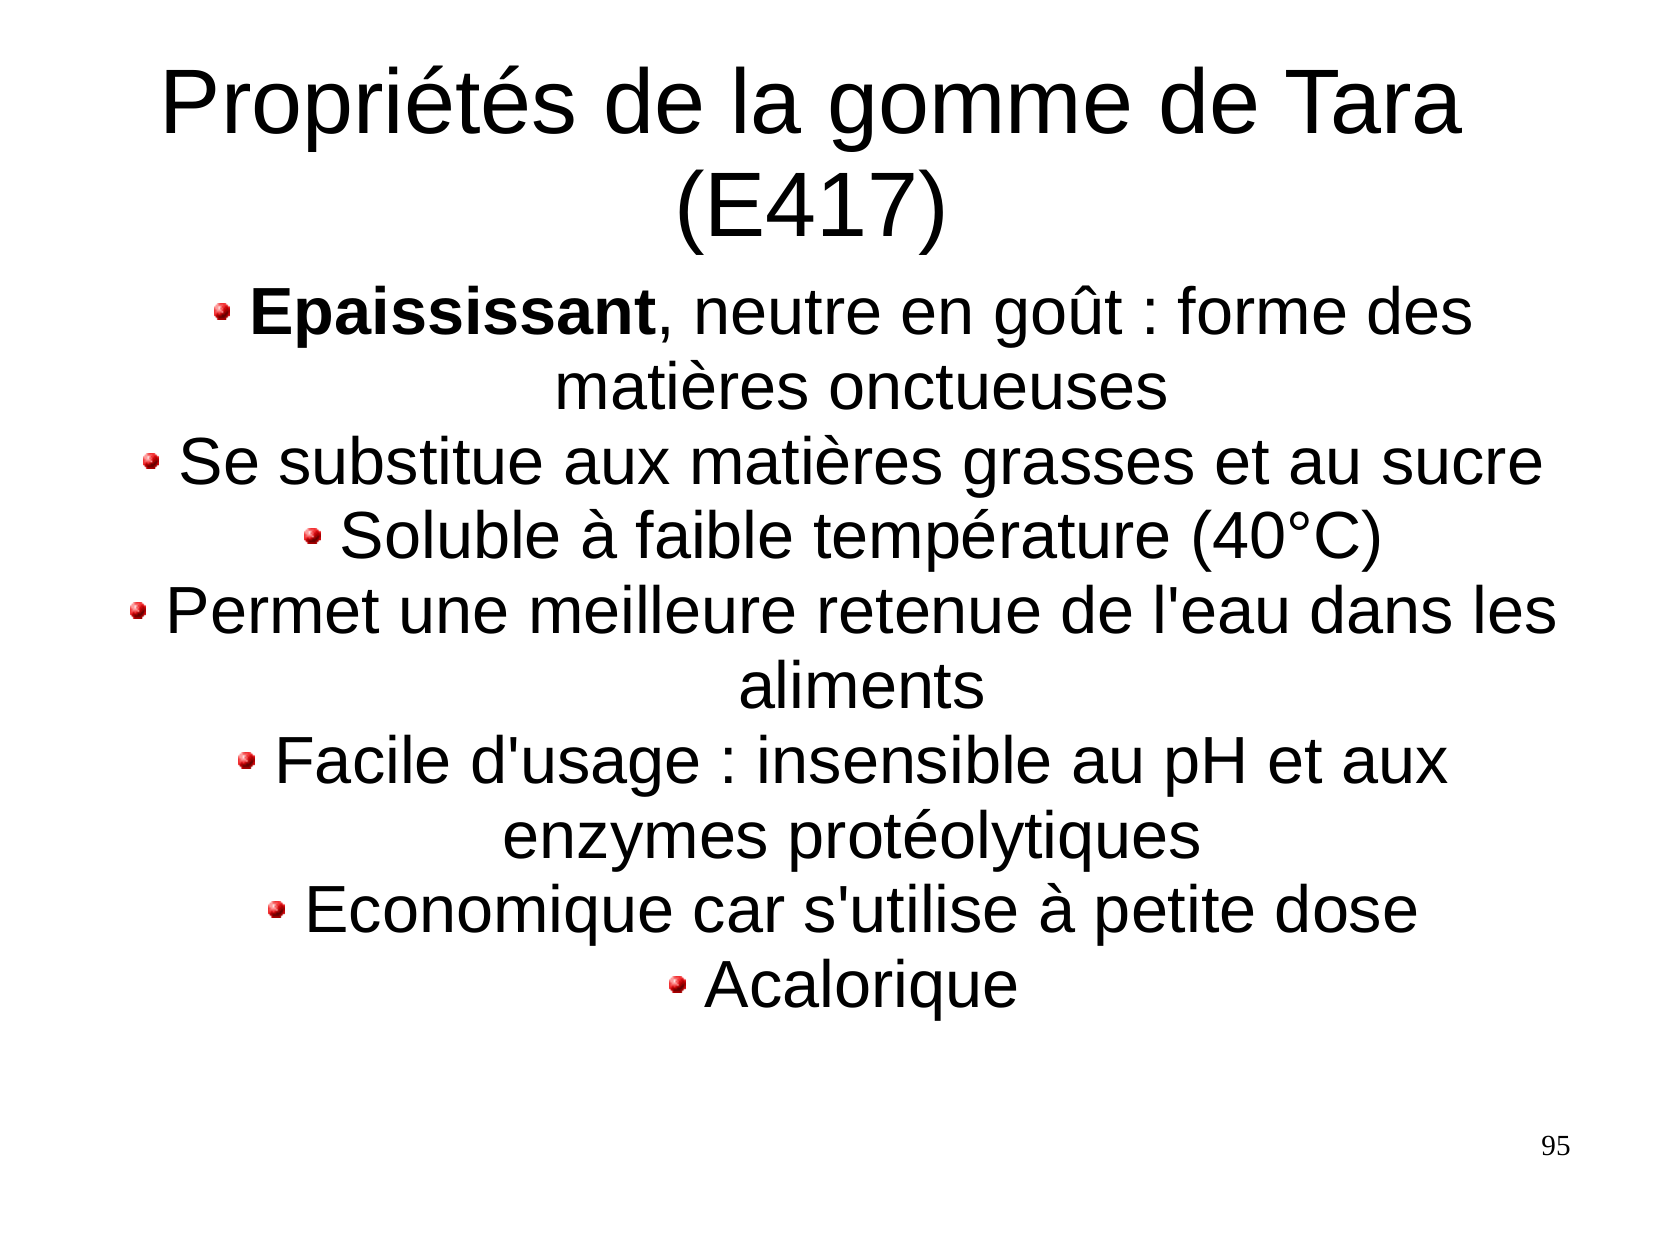

# Propriétés de la gomme de Tara (E417)
Epaississant, neutre en goût : forme des matières onctueuses
Se substitue aux matières grasses et au sucre
Soluble à faible température (40°C)
Permet une meilleure retenue de l'eau dans les aliments
Facile d'usage : insensible au pH et aux enzymes protéolytiques
Economique car s'utilise à petite dose
Acalorique
95